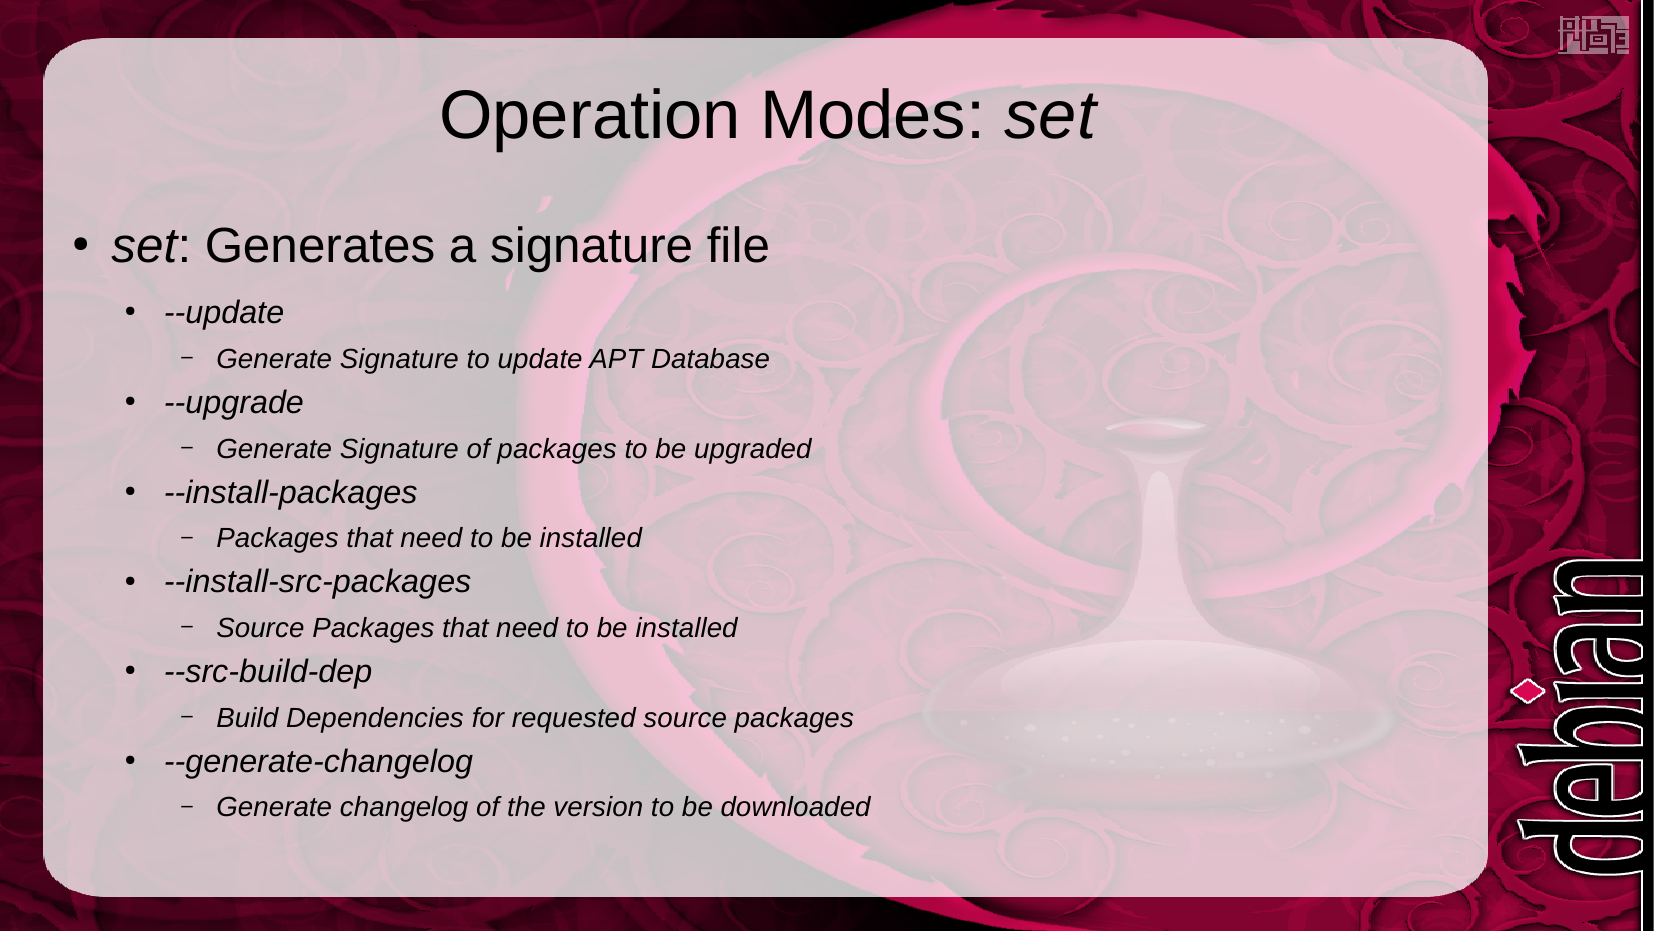

# Operation Modes: set
set: Generates a signature file
--update
Generate Signature to update APT Database
--upgrade
Generate Signature of packages to be upgraded
--install-packages
Packages that need to be installed
--install-src-packages
Source Packages that need to be installed
--src-build-dep
Build Dependencies for requested source packages
--generate-changelog
Generate changelog of the version to be downloaded